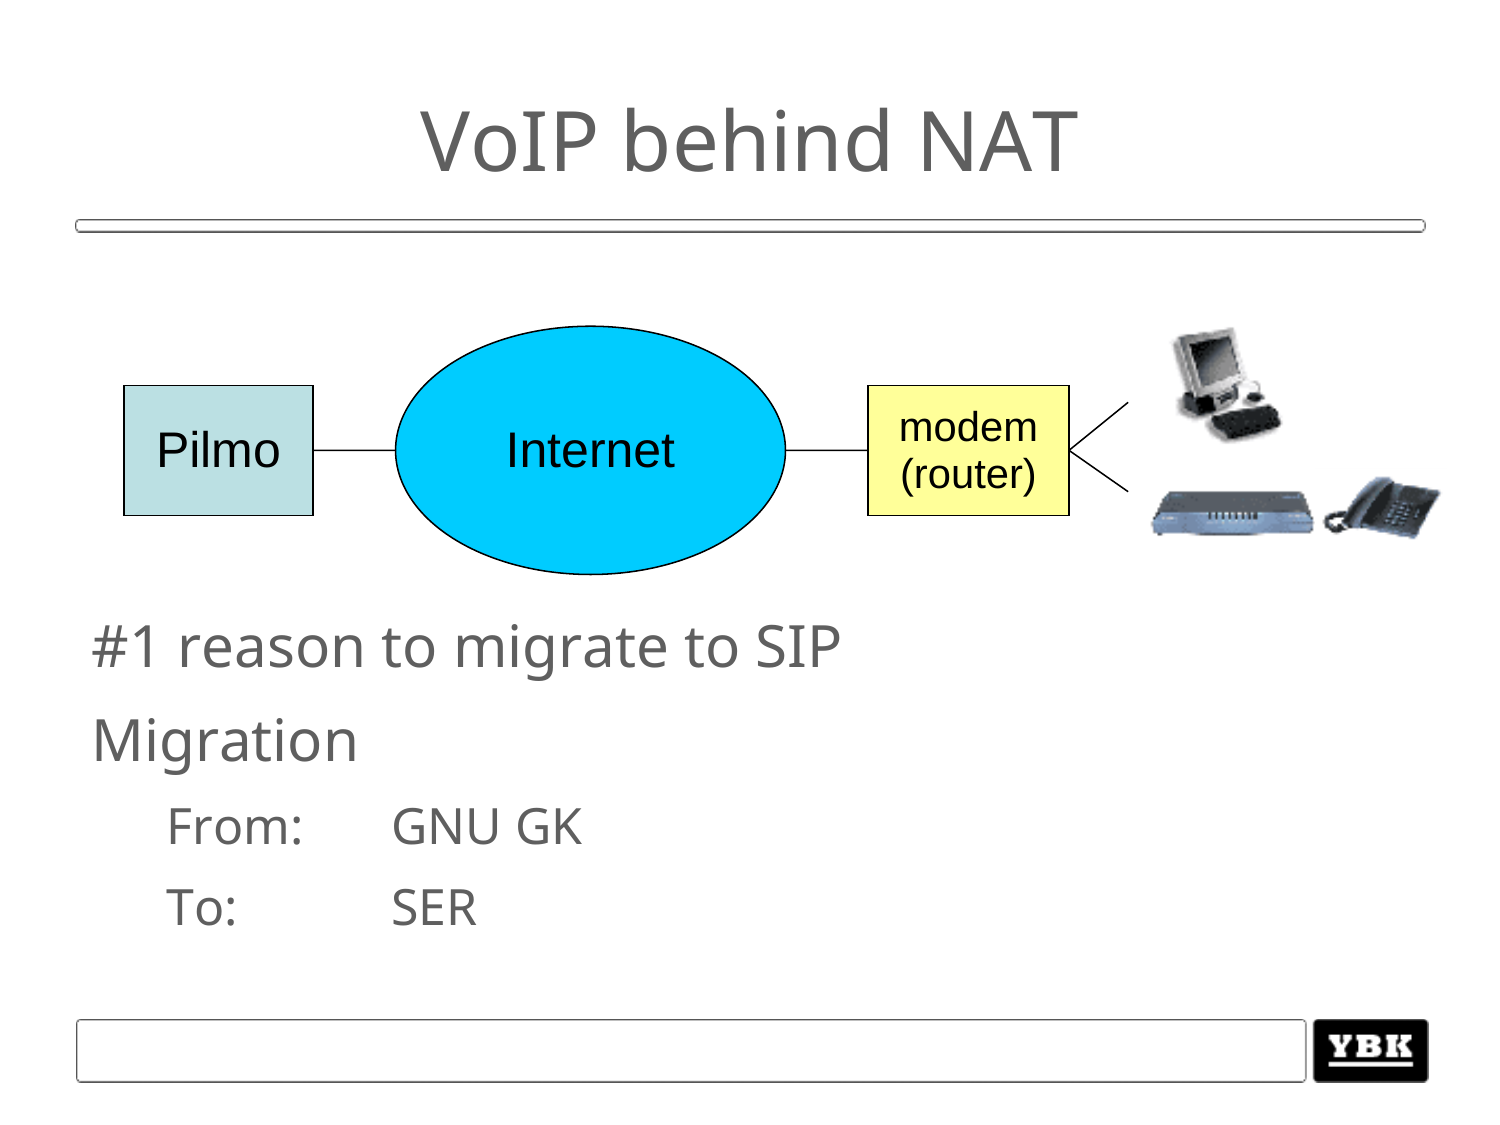

# VoIP behind NAT
Internet
Pilmo
modem
(router)
#1 reason to migrate to SIP
Migration
From: 	GNU GK
To: 	SER